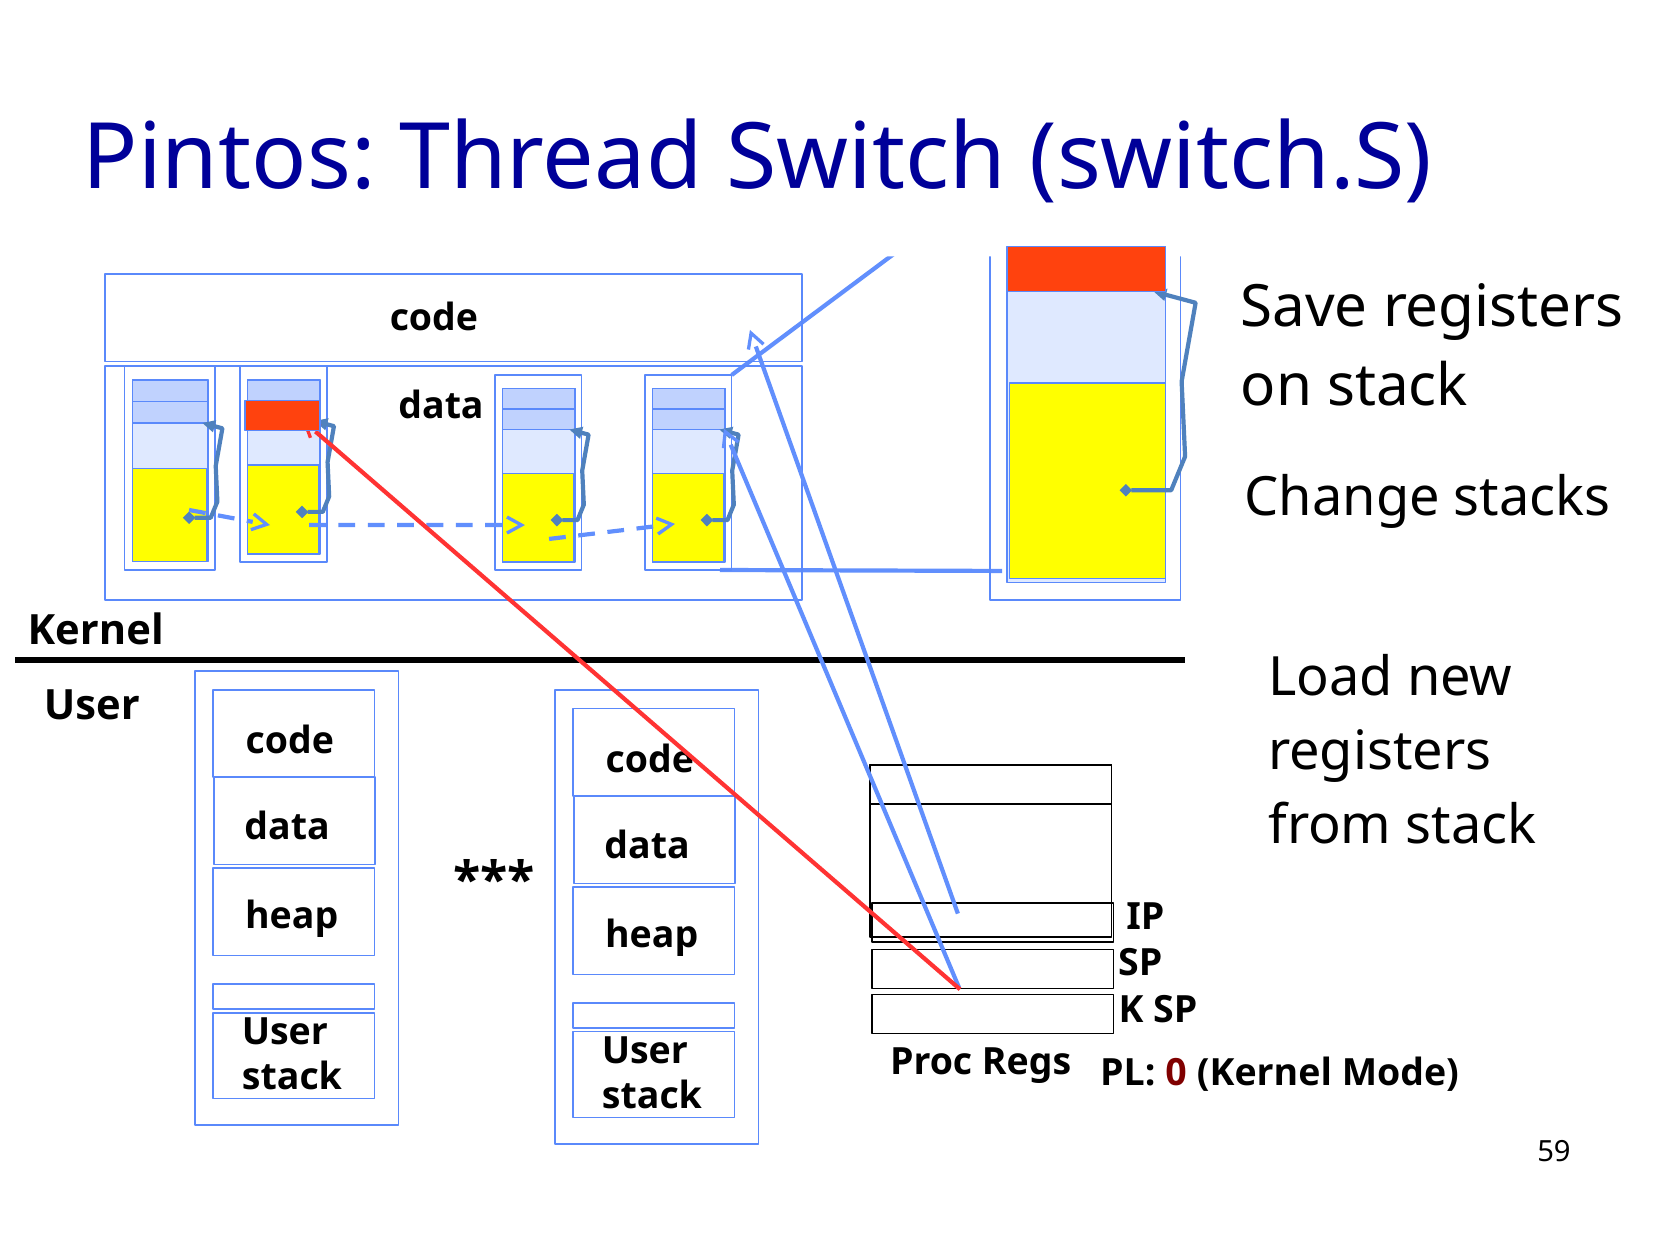

# Pintos: Thread Switch (switch.S)
magic #
list
priority
stack
status
tid
Save registers
on stack
code
data
Change stacks
Kernel
Load new
registers
from stack
User
code
data
heap
User
stack
code
data
heap
User
stack
IP
SP
K SP
Proc Regs
PL: 0 (Kernel Mode)
***
59